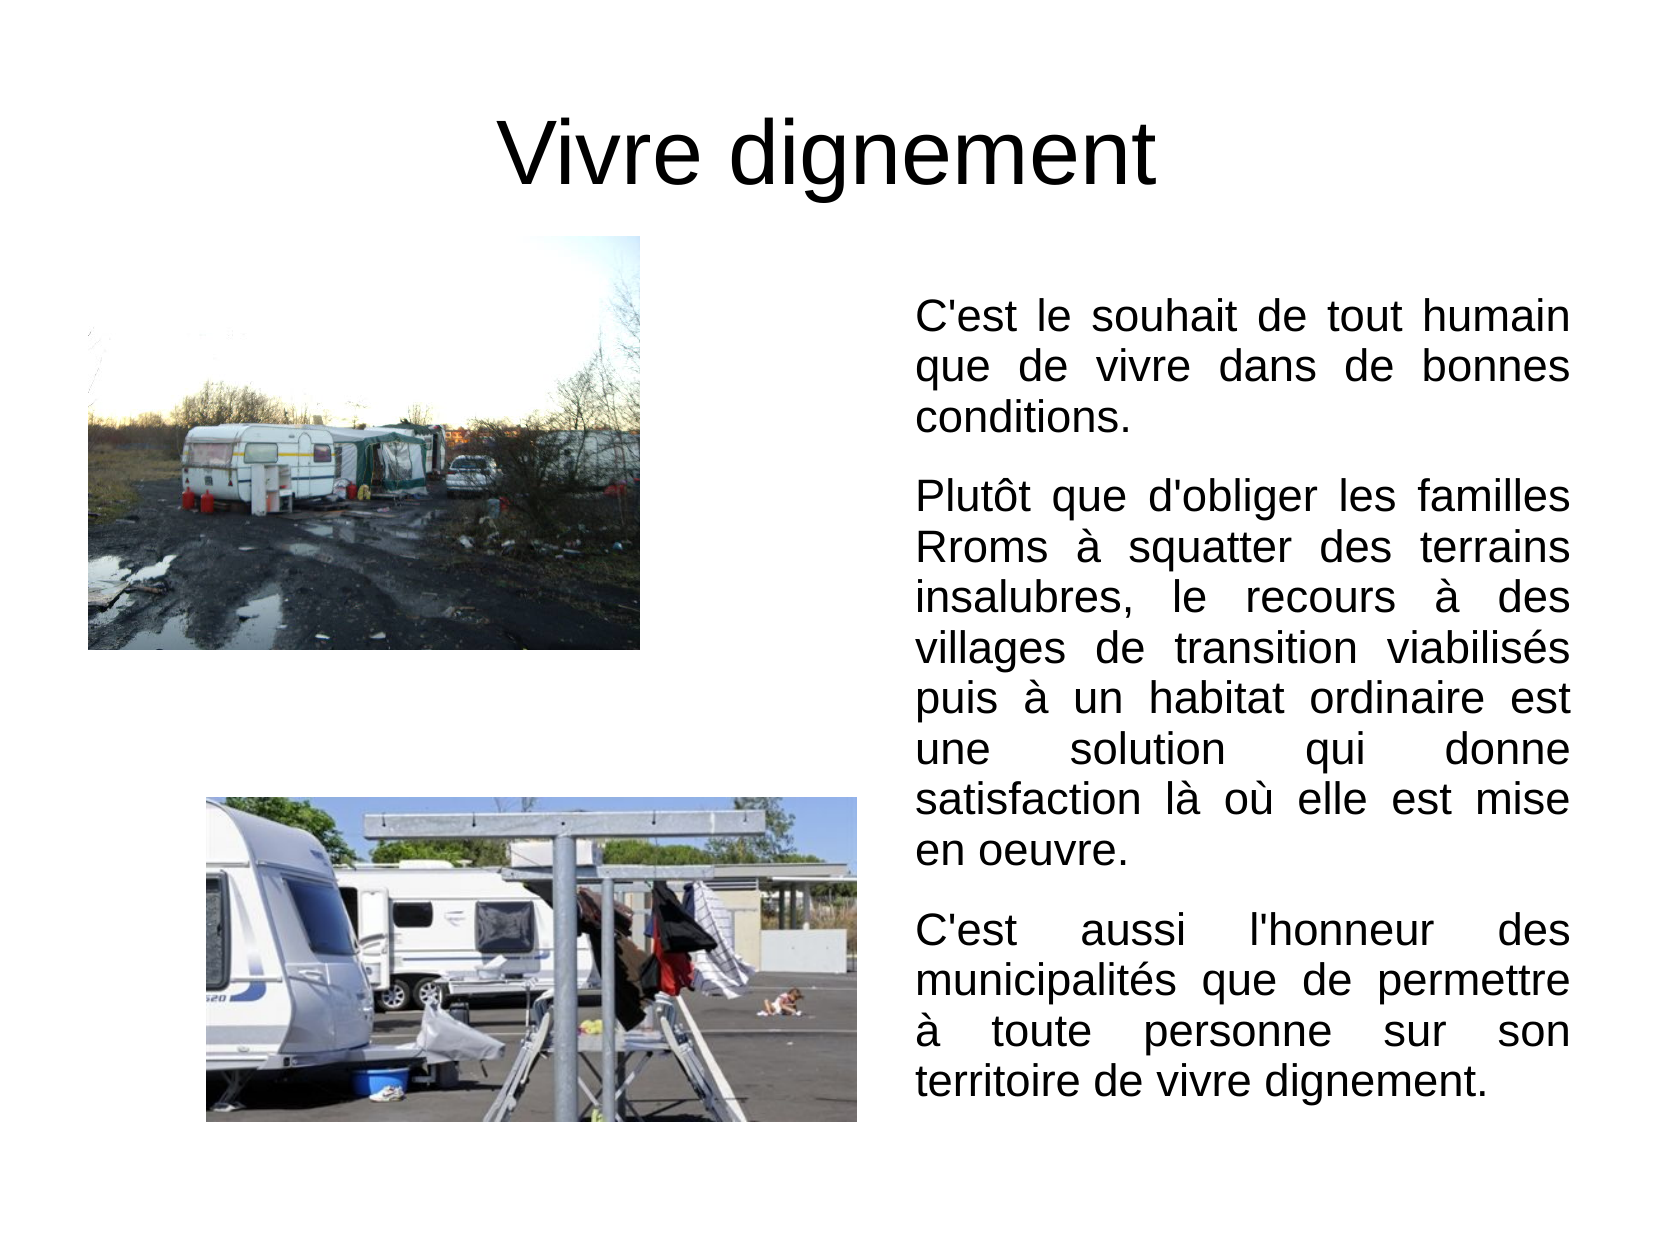

# Vivre dignement
C'est le souhait de tout humain que de vivre dans de bonnes conditions.
Plutôt que d'obliger les familles Rroms à squatter des terrains insalubres, le recours à des villages de transition viabilisés puis à un habitat ordinaire est une solution qui donne satisfaction là où elle est mise en oeuvre.
C'est aussi l'honneur des municipalités que de permettre à toute personne sur son territoire de vivre dignement.